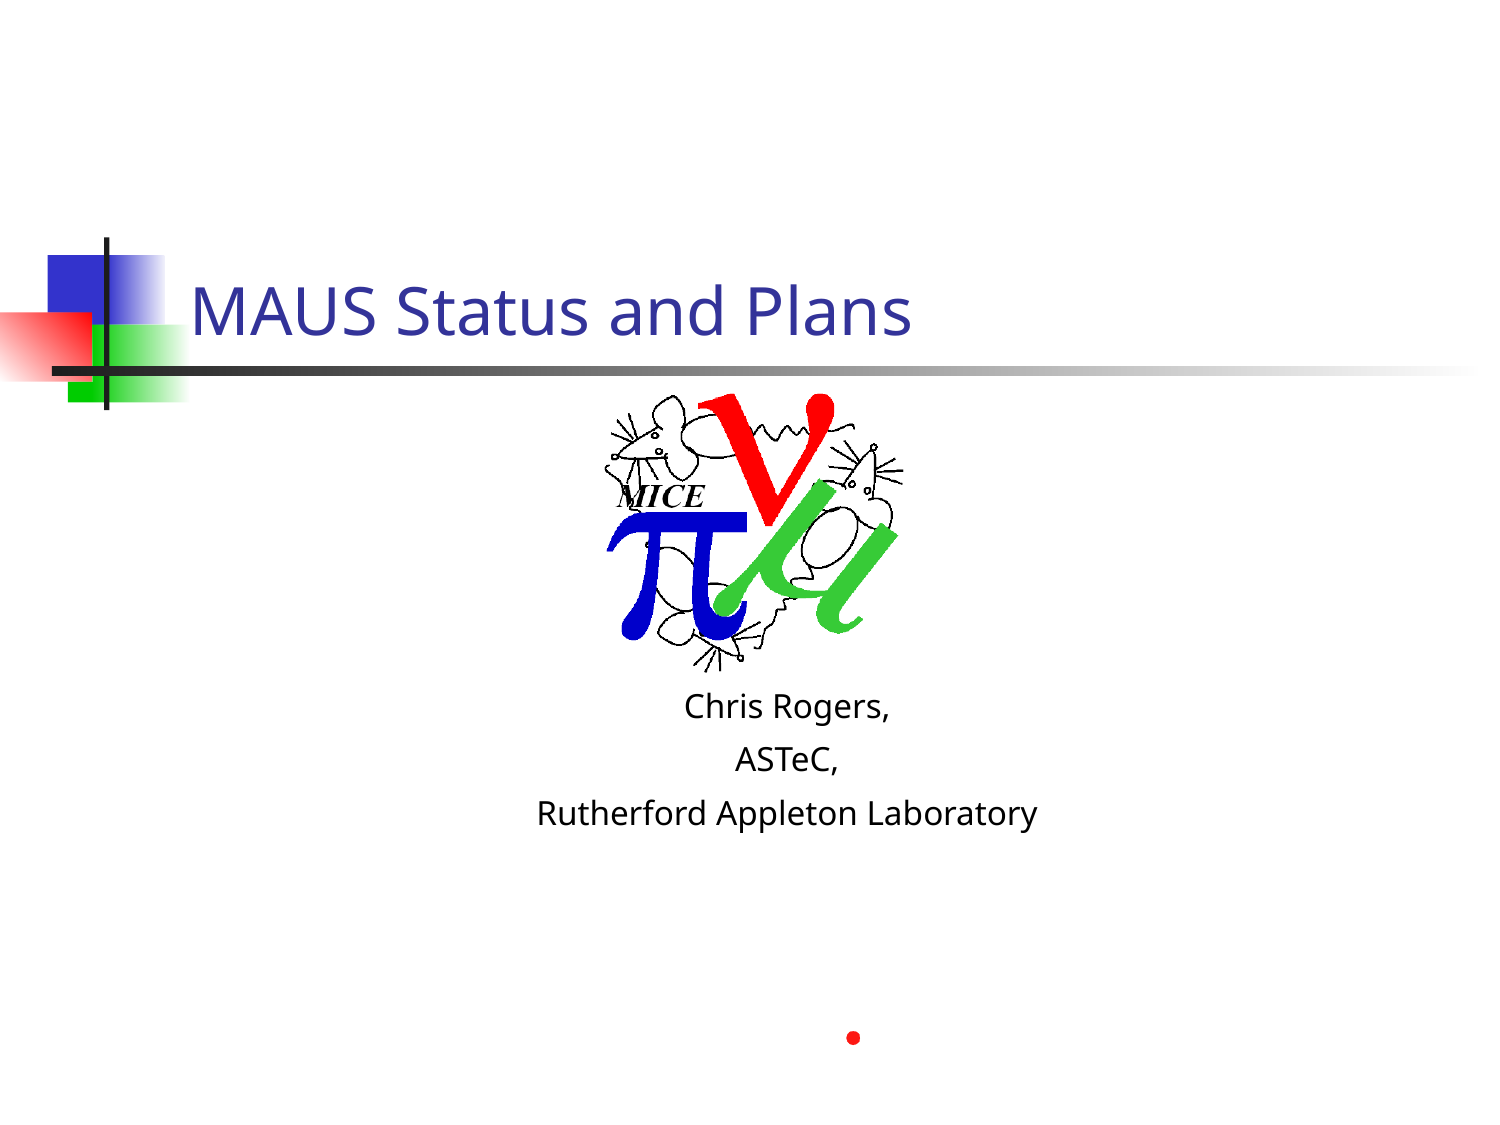

# MAUS Status and Plans
Chris Rogers,
ASTeC,
Rutherford Appleton Laboratory